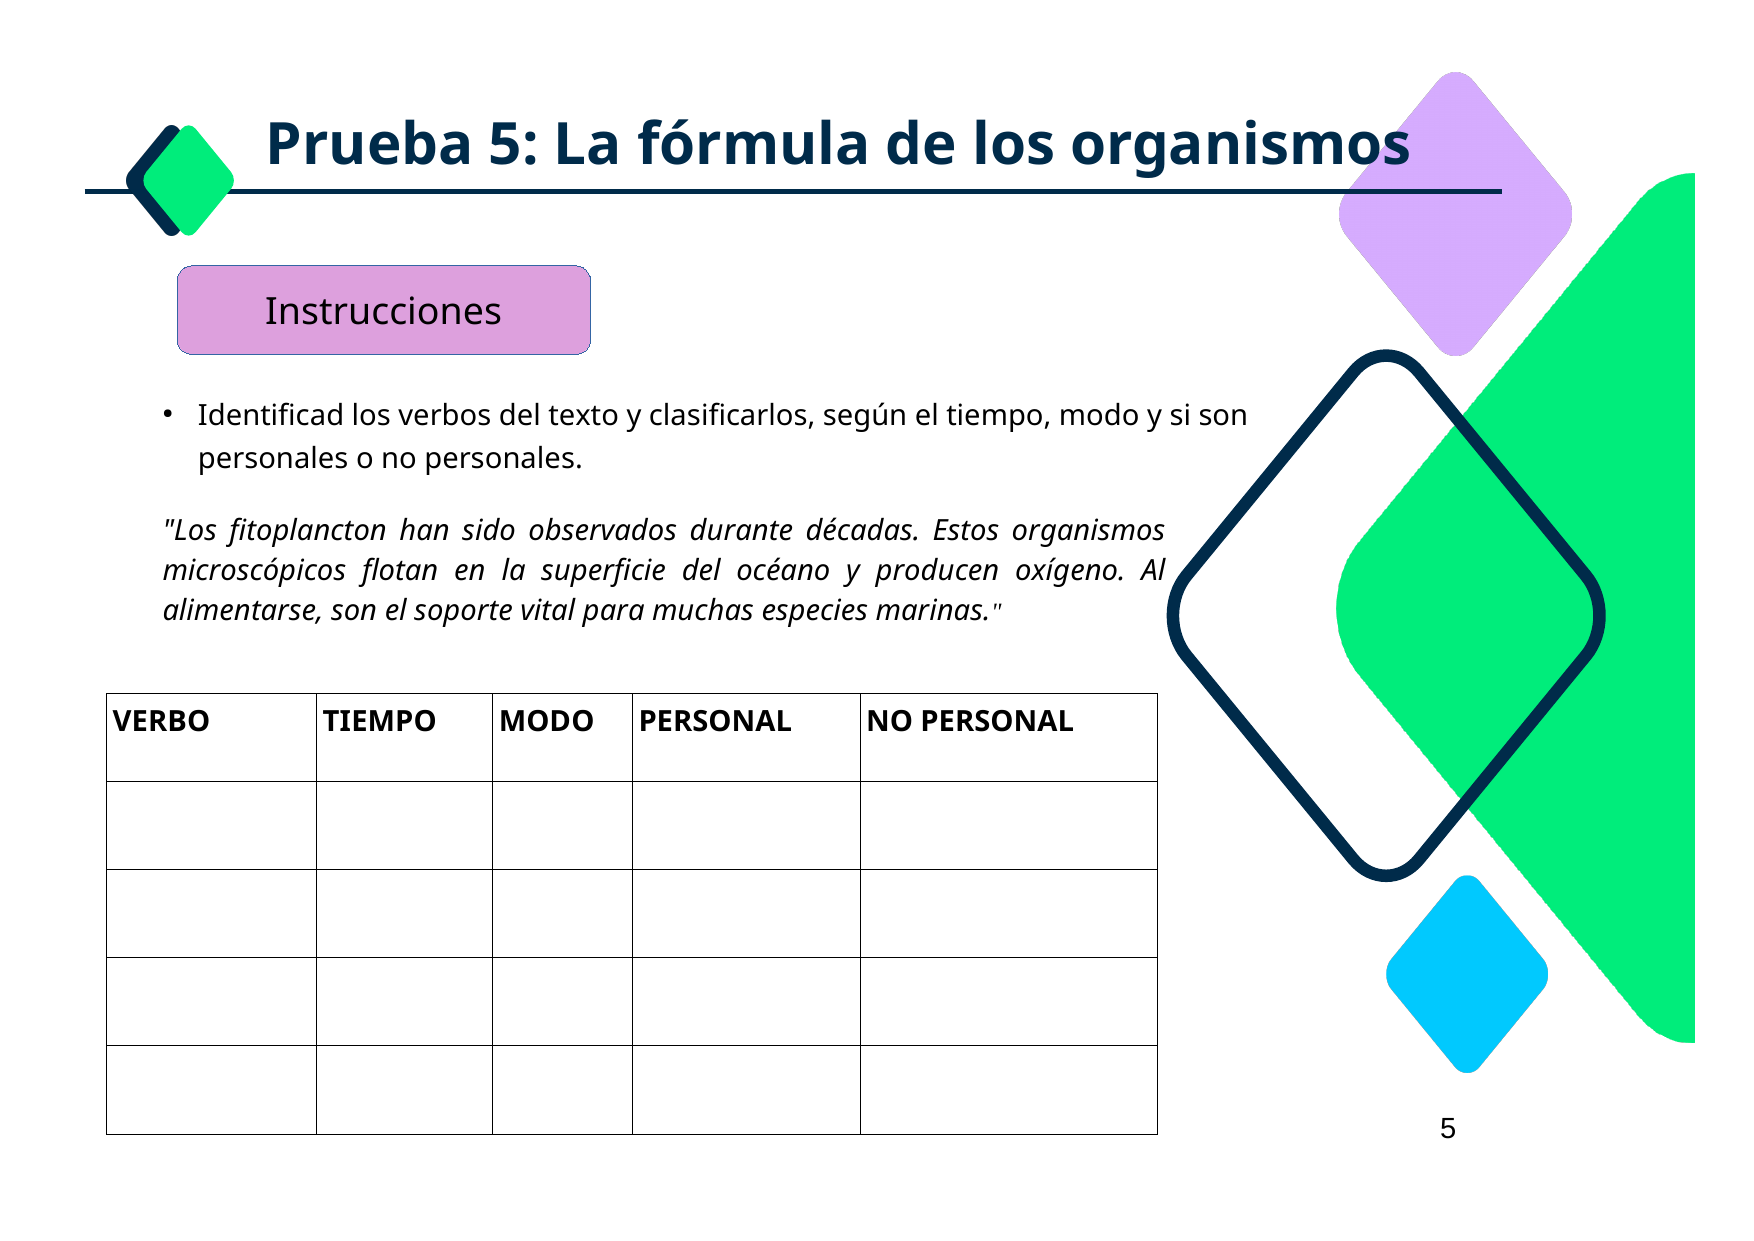

# Prueba 5: La fórmula de los organismos
Instrucciones
Identificad los verbos del texto y clasificarlos, según el tiempo, modo y si son personales o no personales.
"Los fitoplancton han sido observados durante décadas. Estos organismos microscópicos flotan en la superficie del océano y producen oxígeno. Al alimentarse, son el soporte vital para muchas especies marinas."
| VERBO | TIEMPO | MODO | PERSONAL | NO PERSONAL |
| --- | --- | --- | --- | --- |
| | | | | |
| | | | | |
| | | | | |
| | | | | |